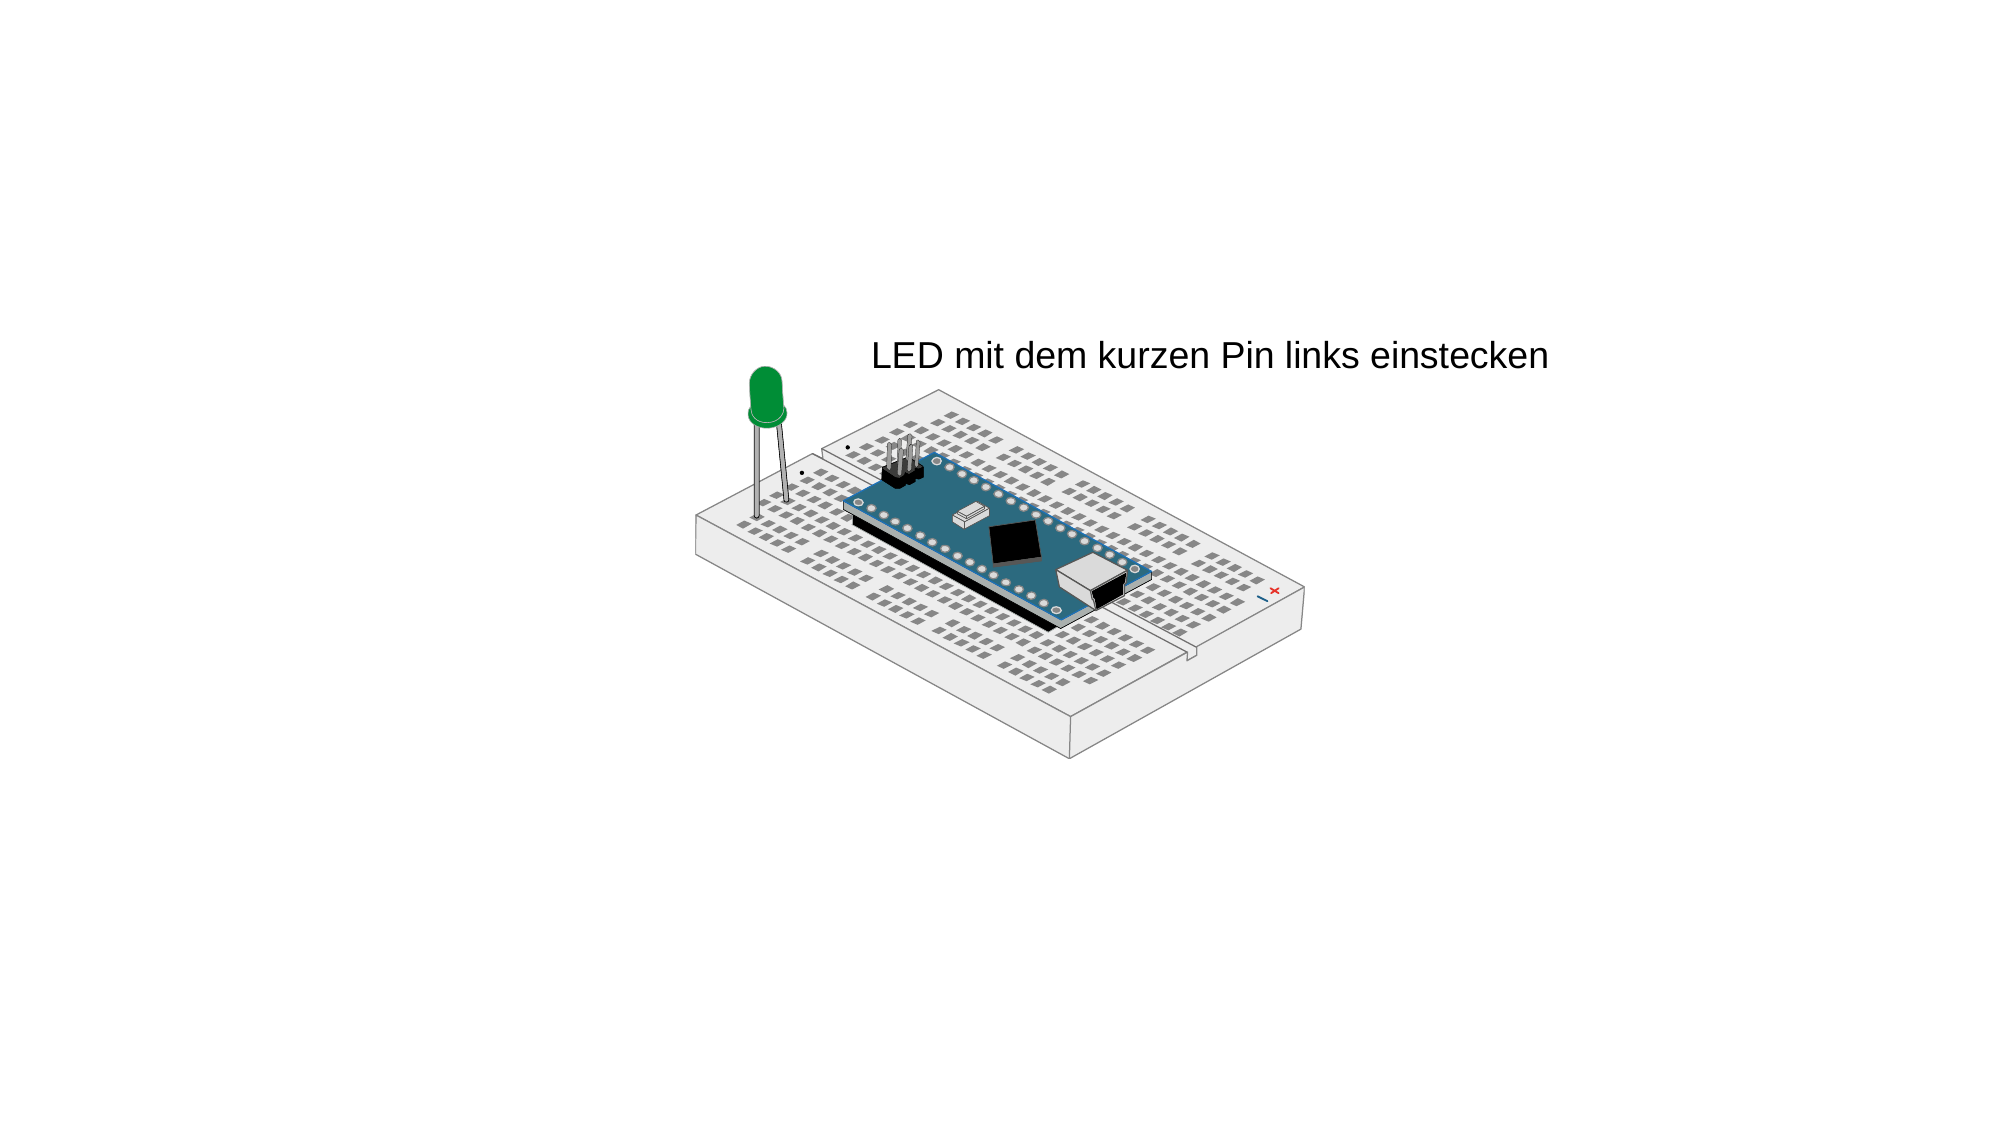

LED mit dem kurzen Pin links einstecken